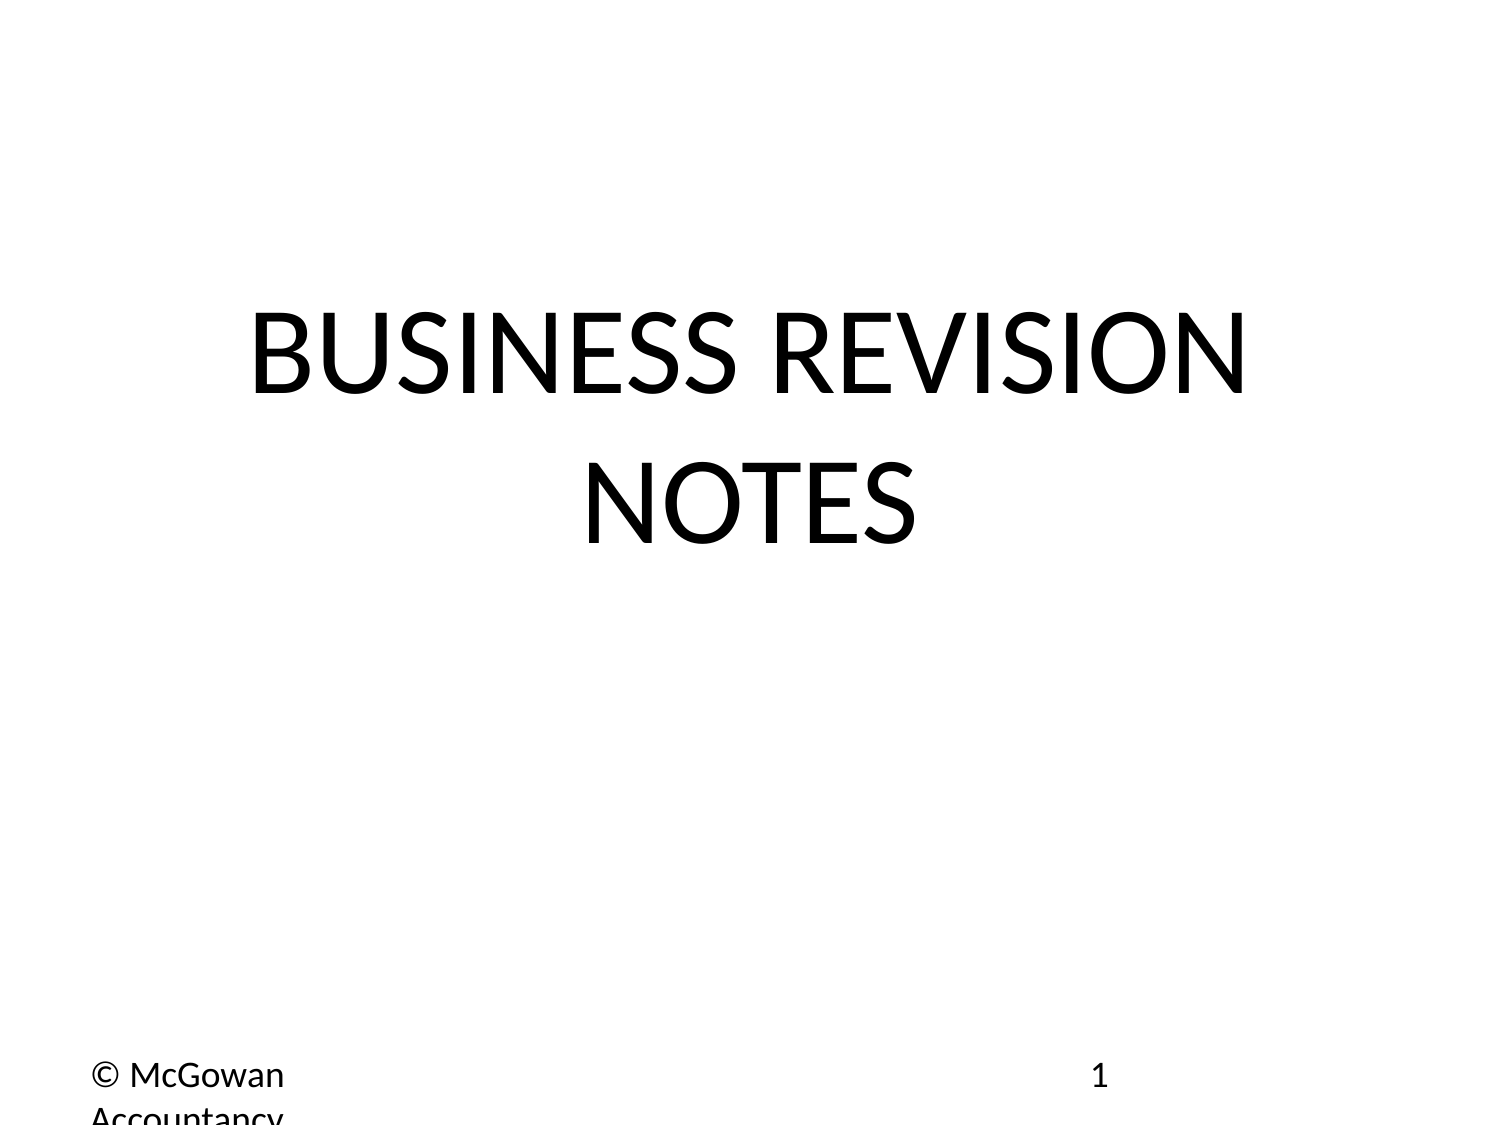

# BUSINESS REVISION NOTES
© McGowan Accountancy Services